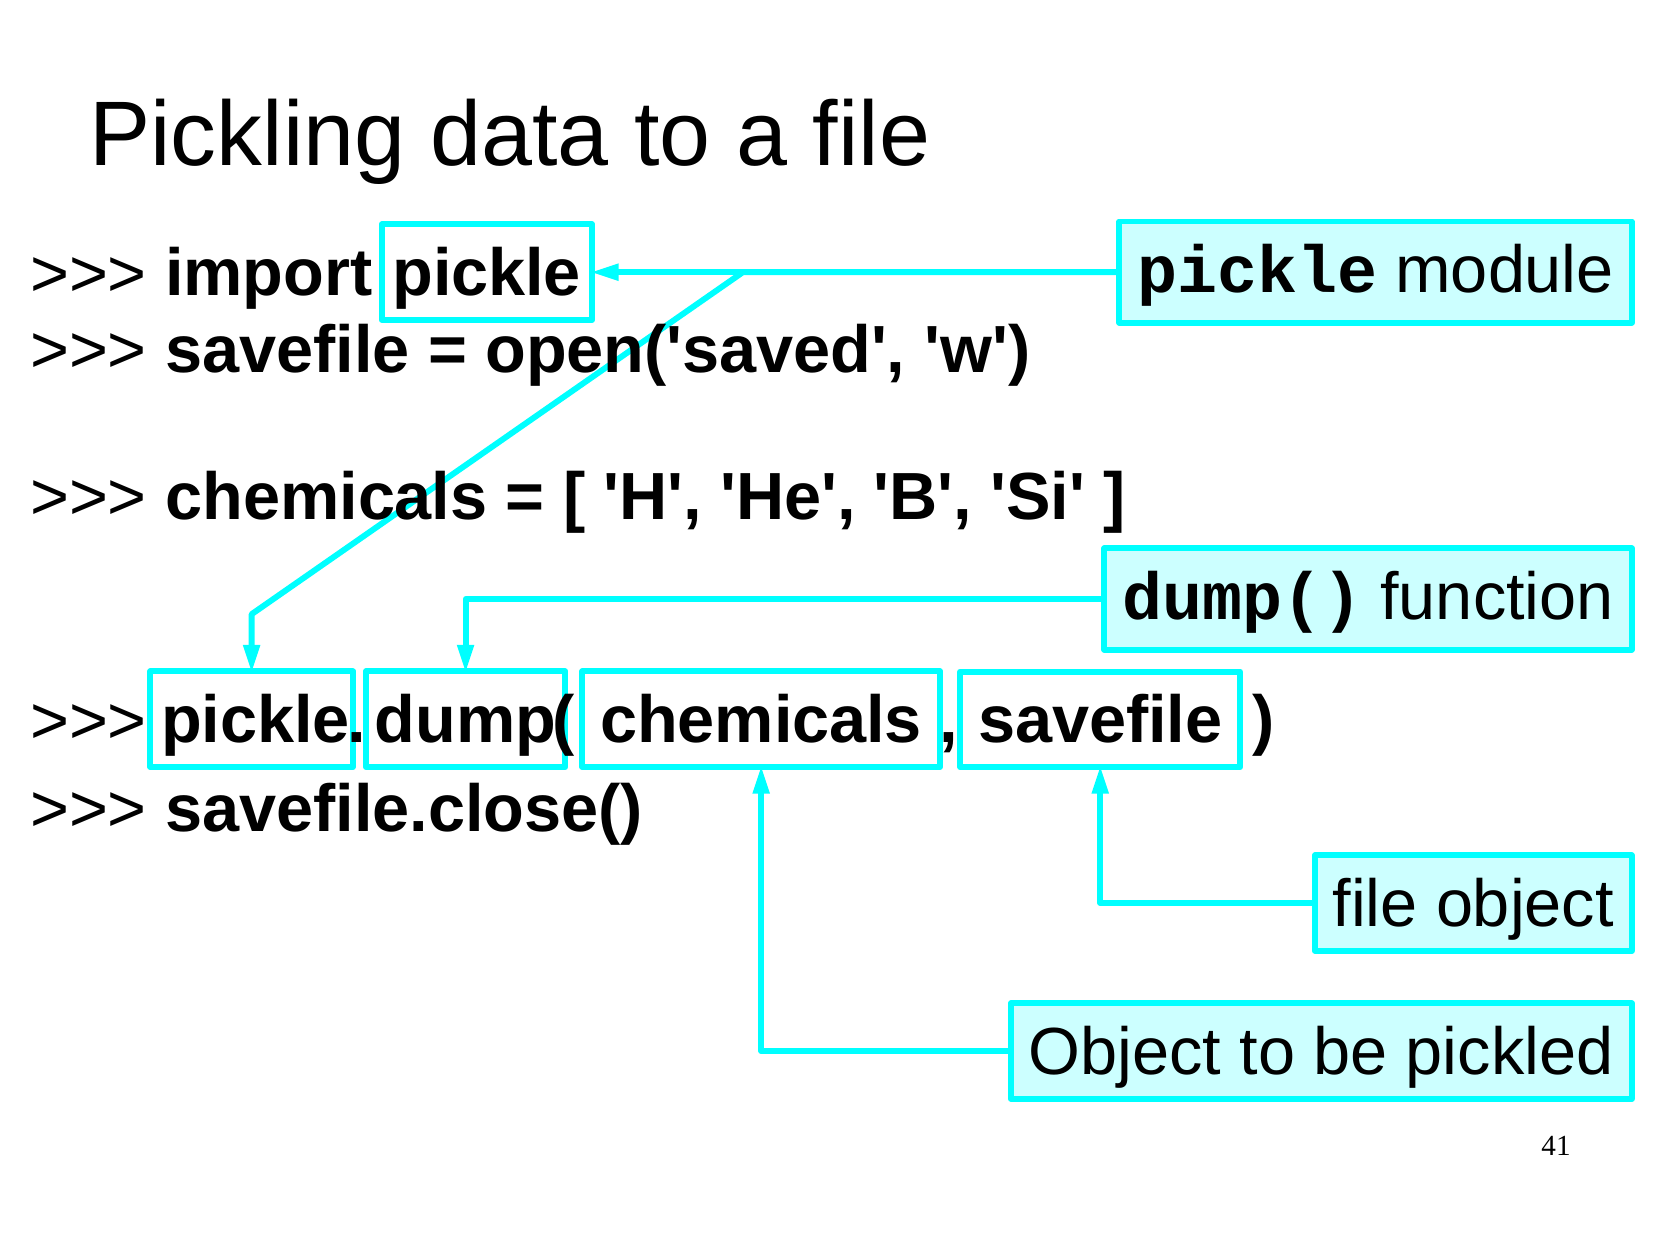

Pickling data to a file
pickle module
pickle
import
>>>
>>> savefile = open('saved', 'w')
>>> chemicals = [ 'H', 'He', 'B', 'Si' ]
dump() function
pickle
.
dump
(
chemicals
)
,
savefile
>>>
>>> savefile.close()
file object
Object to be pickled
41